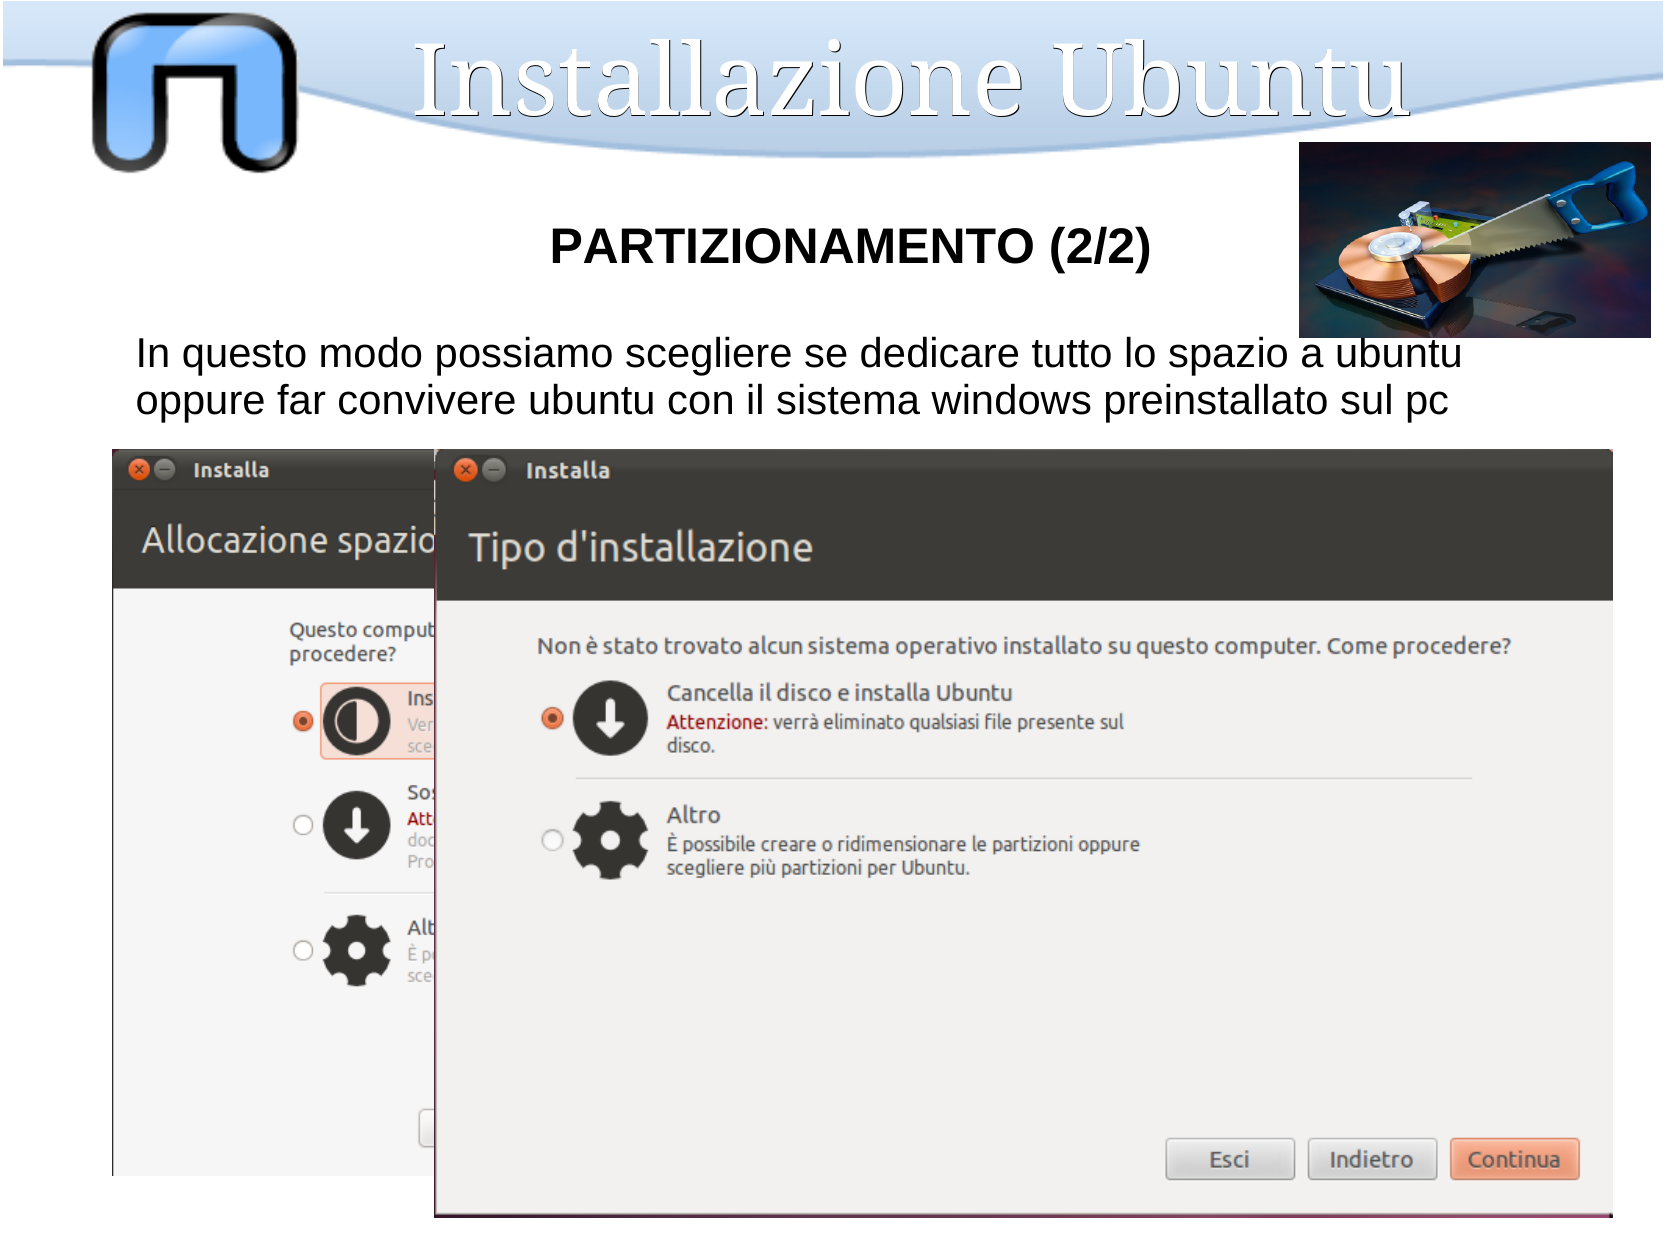

Installazione Ubuntu
PARTIZIONAMENTO (2/2)
In questo modo possiamo scegliere se dedicare tutto lo spazio a ubuntu oppure far convivere ubuntu con il sistema windows preinstallato sul pc